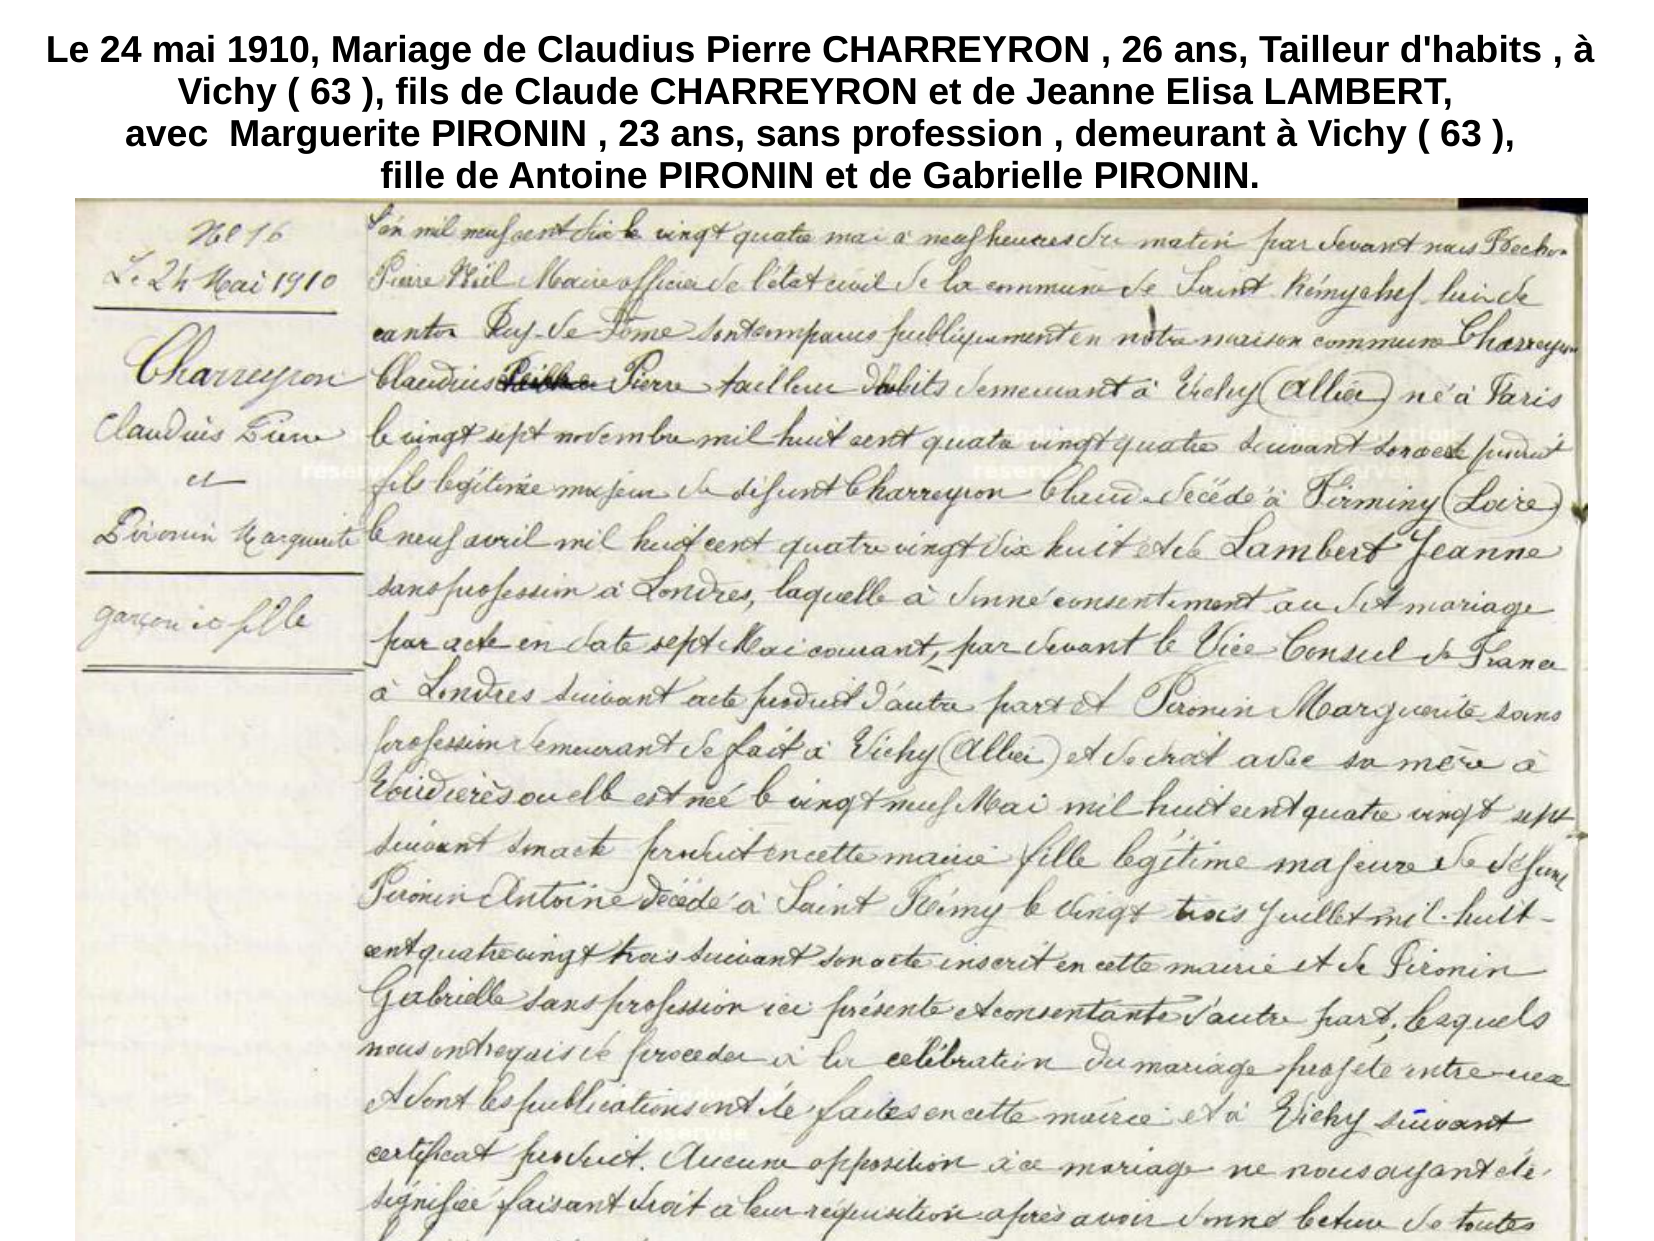

# Le 24 mai 1910, Mariage de Claudius Pierre CHARREYRON , 26 ans, Tailleur d'habits , à Vichy ( 63 ), fils de Claude CHARREYRON et de Jeanne Elisa LAMBERT, avec Marguerite PIRONIN , 23 ans, sans profession , demeurant à Vichy ( 63 ), fille de Antoine PIRONIN et de Gabrielle PIRONIN.